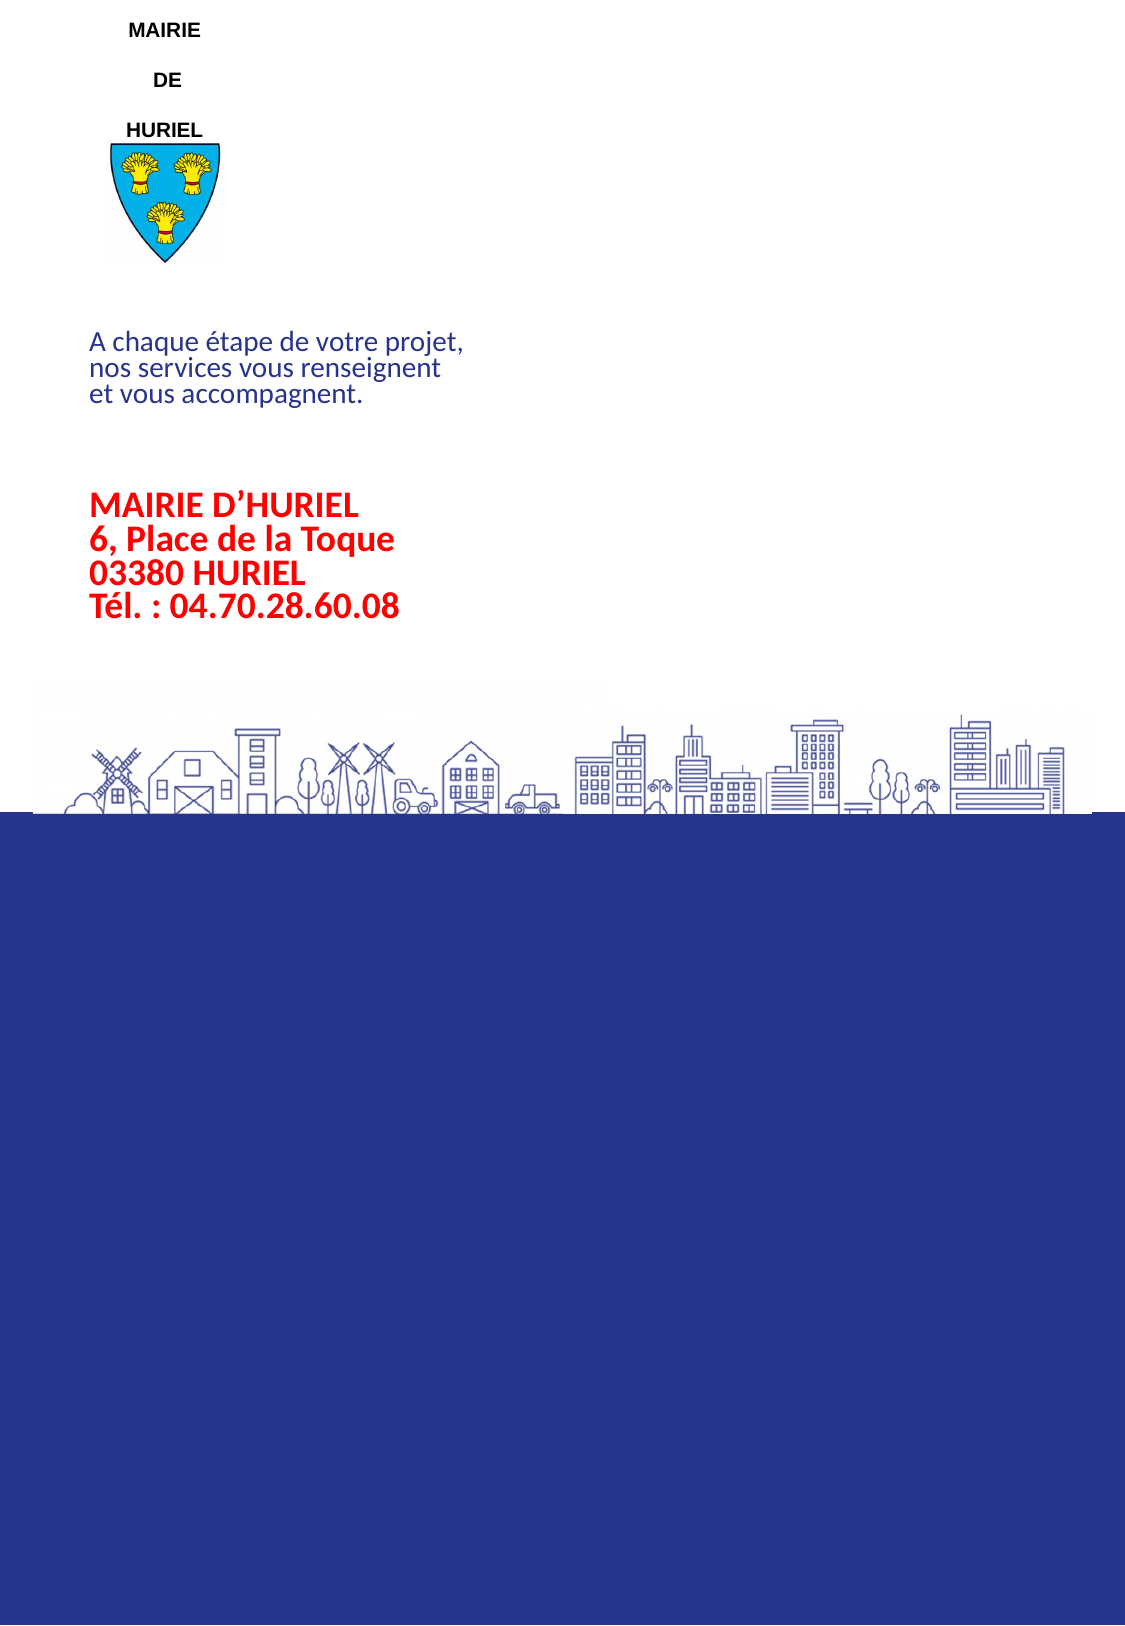

MAIRIE
 DE
HURIEL
A chaque étape de votre projet,
nos services vous renseignent
et vous accompagnent.
MAIRIE D’HURIEL
6, Place de la Toque
03380 HURIEL
Tél. : 04.70.28.60.08